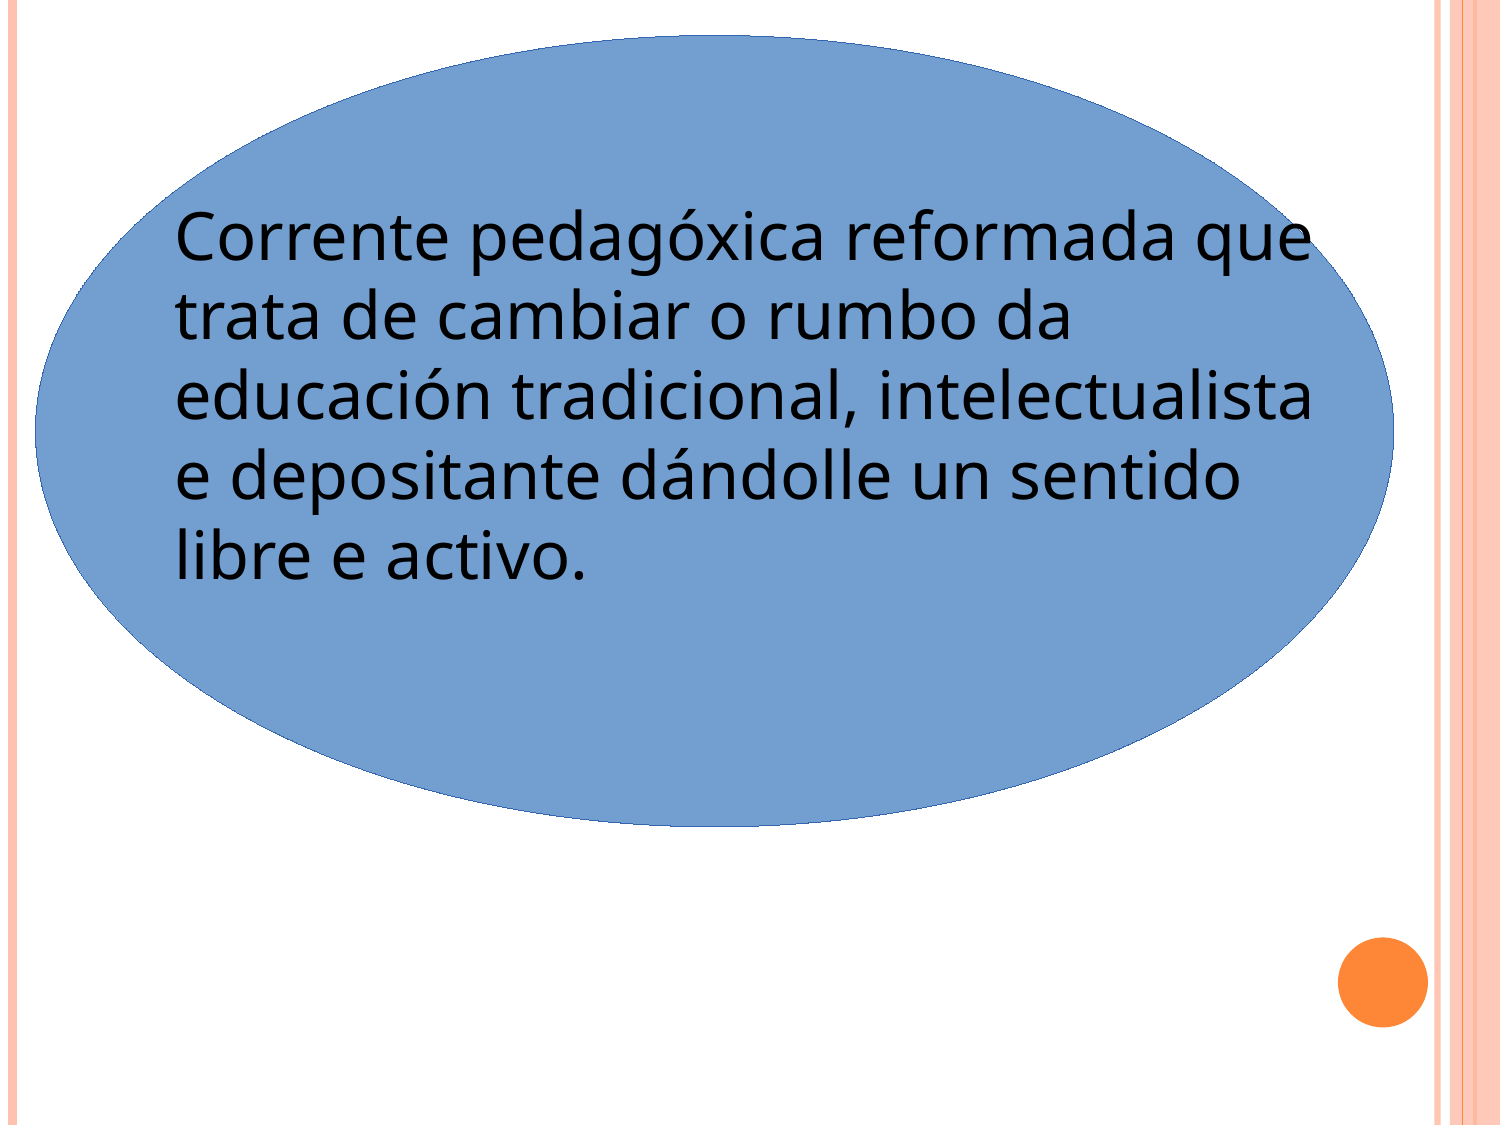

Corrente pedagóxica reformada que trata de cambiar o rumbo da educación tradicional, intelectualista e depositante dándolle un sentido libre e activo.